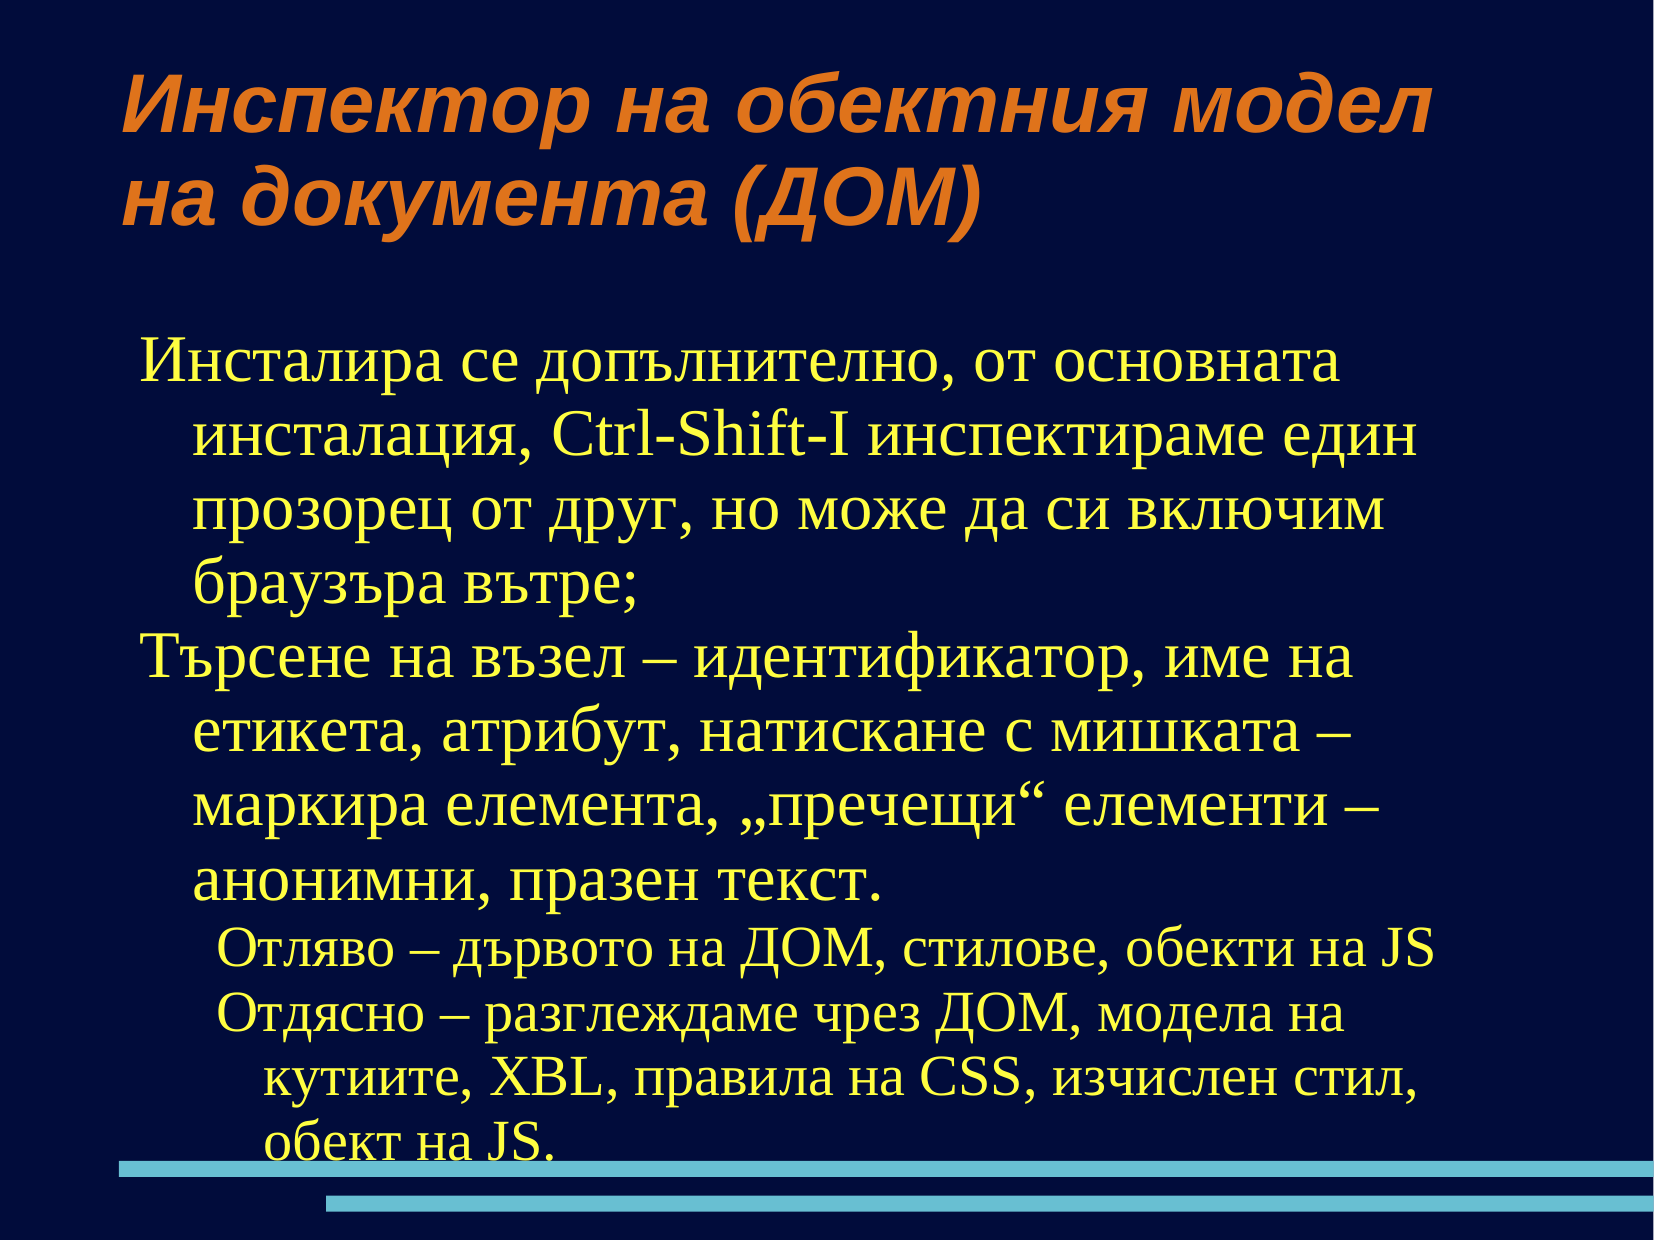

# Инспектор на обектния модел на документа (ДОМ)
Инсталира се допълнително, от основната инсталация, Ctrl-Shift-I инспектираме един прозорец от друг, но може да си включим браузъра вътре;
Търсене на възел – идентификатор, име на етикета, атрибут, натискане с мишката – маркира елемента, „пречещи“ елементи – анонимни, празен текст.
Отляво – дървото на ДОМ, стилове, обекти на JS
Отдясно – разглеждаме чрез ДОМ, модела на кутиите, XBL, правила на CSS, изчислен стил, обект на JS.